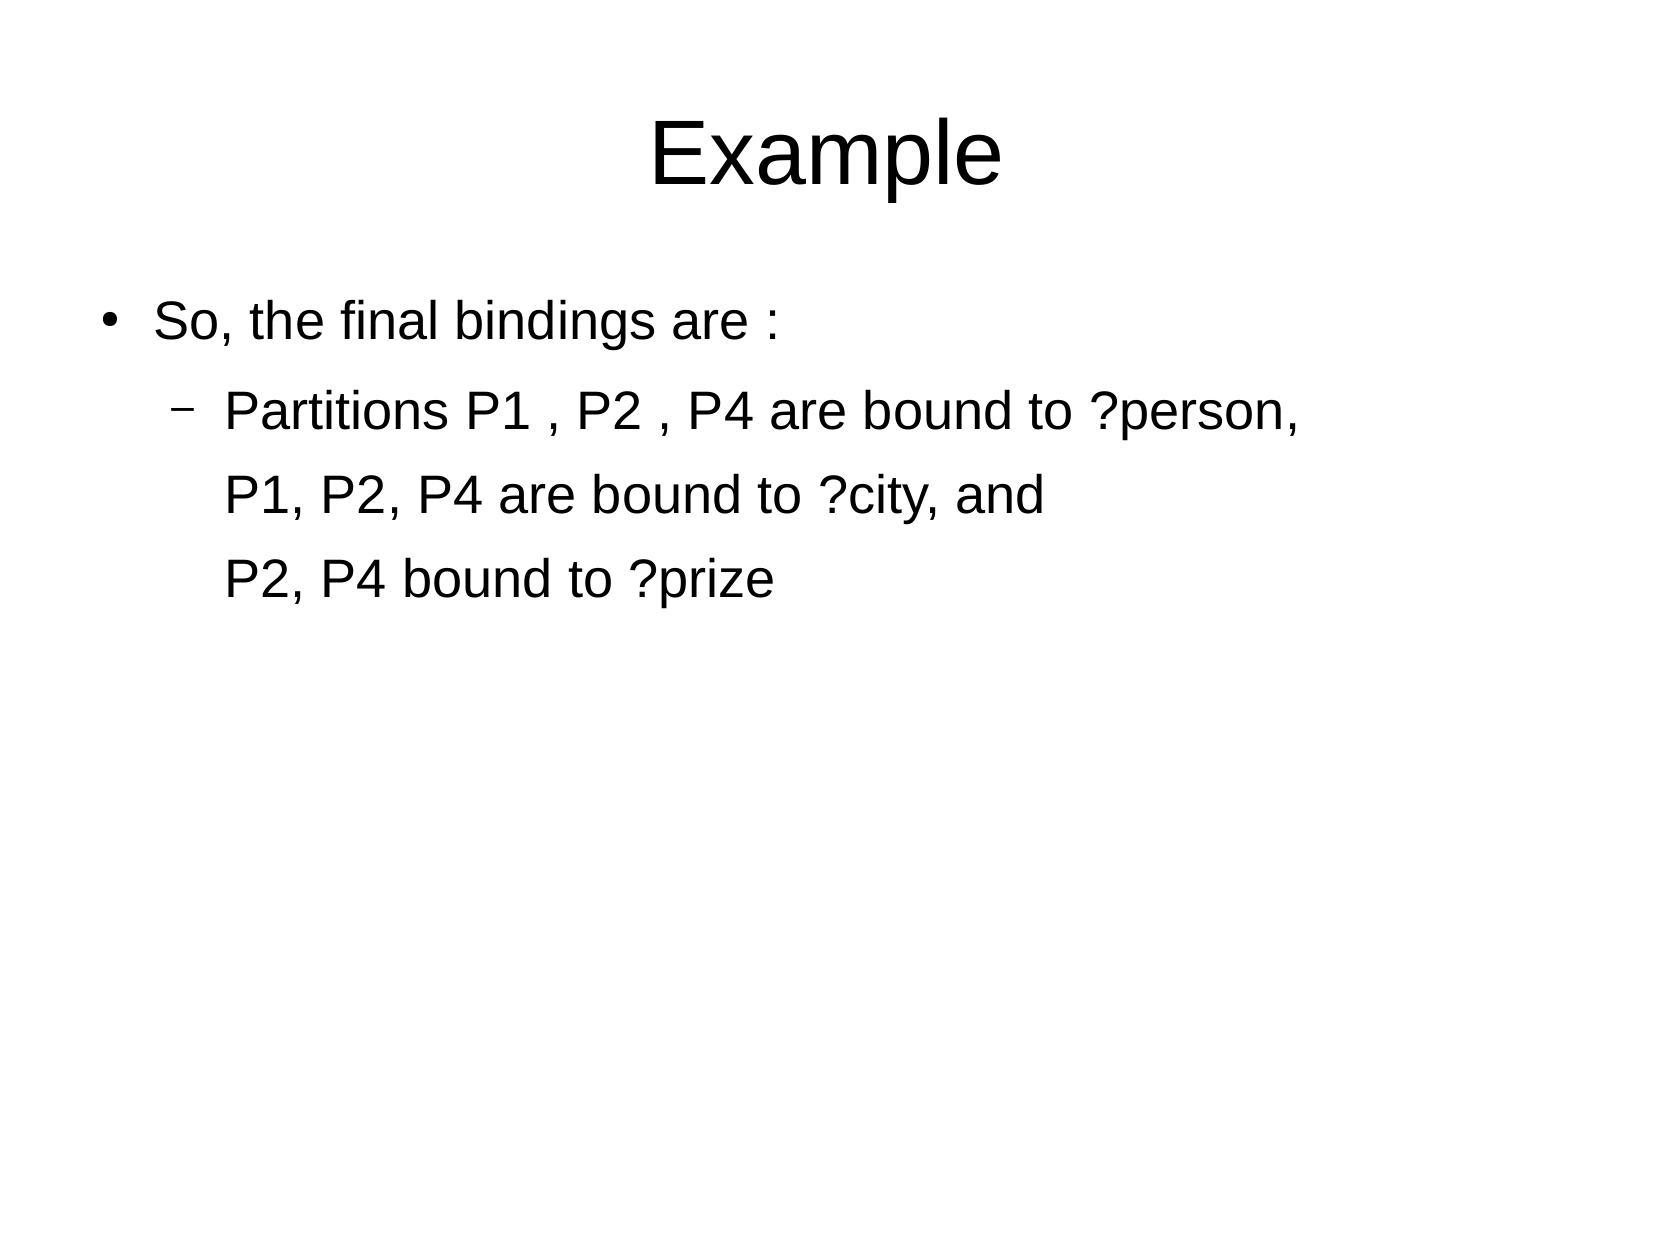

# Example
So, the final bindings are :
Partitions P1 , P2 , P4 are bound to ?person,
P1, P2, P4 are bound to ?city, and
P2, P4 bound to ?prize